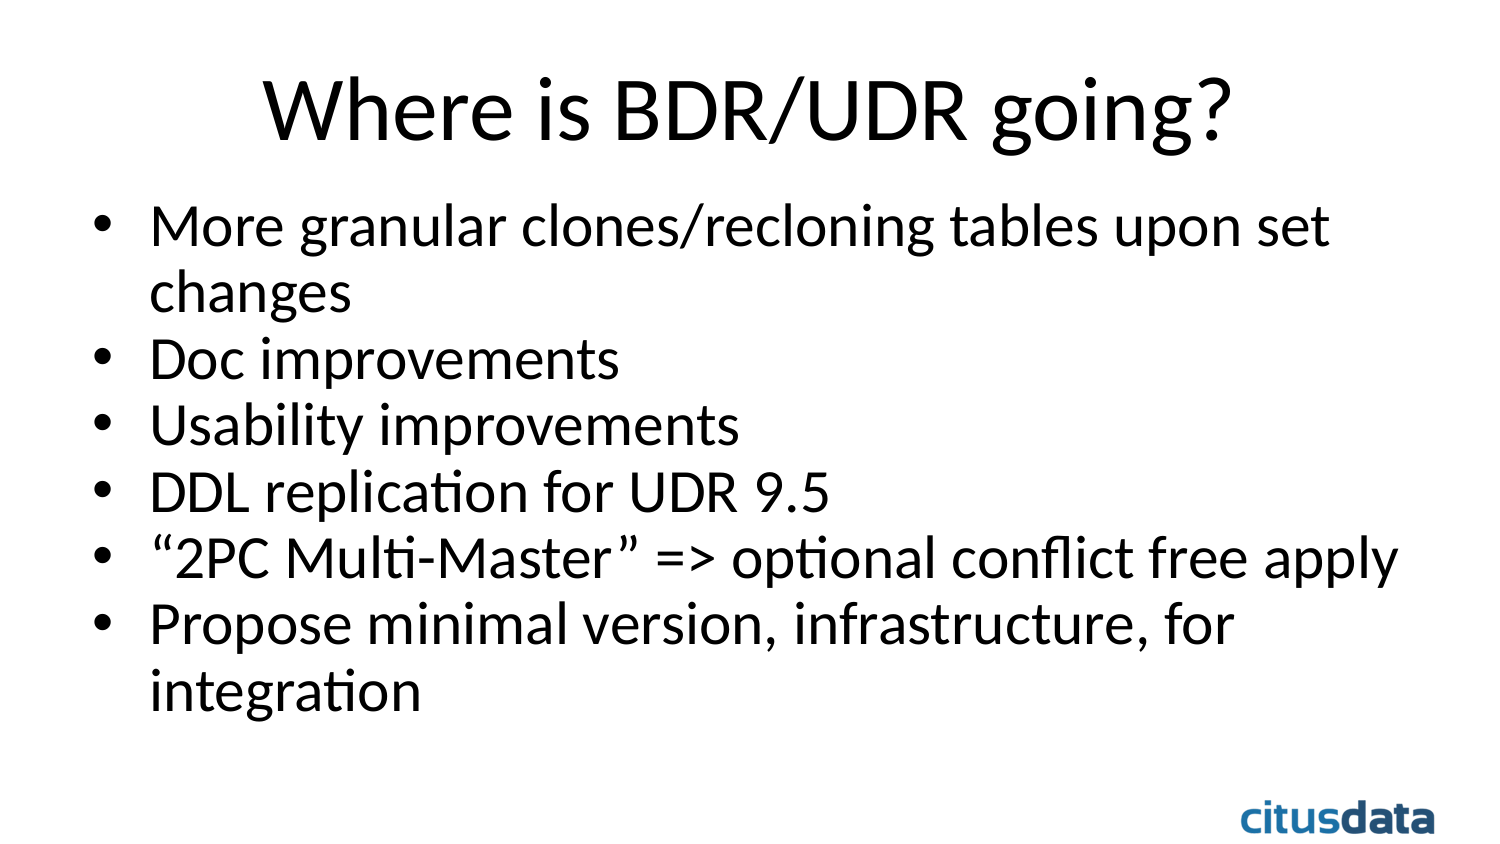

# Where is BDR/UDR going?
More granular clones/recloning tables upon set changes
Doc improvements
Usability improvements
DDL replication for UDR 9.5
“2PC Multi-Master” => optional conflict free apply
Propose minimal version, infrastructure, for integration